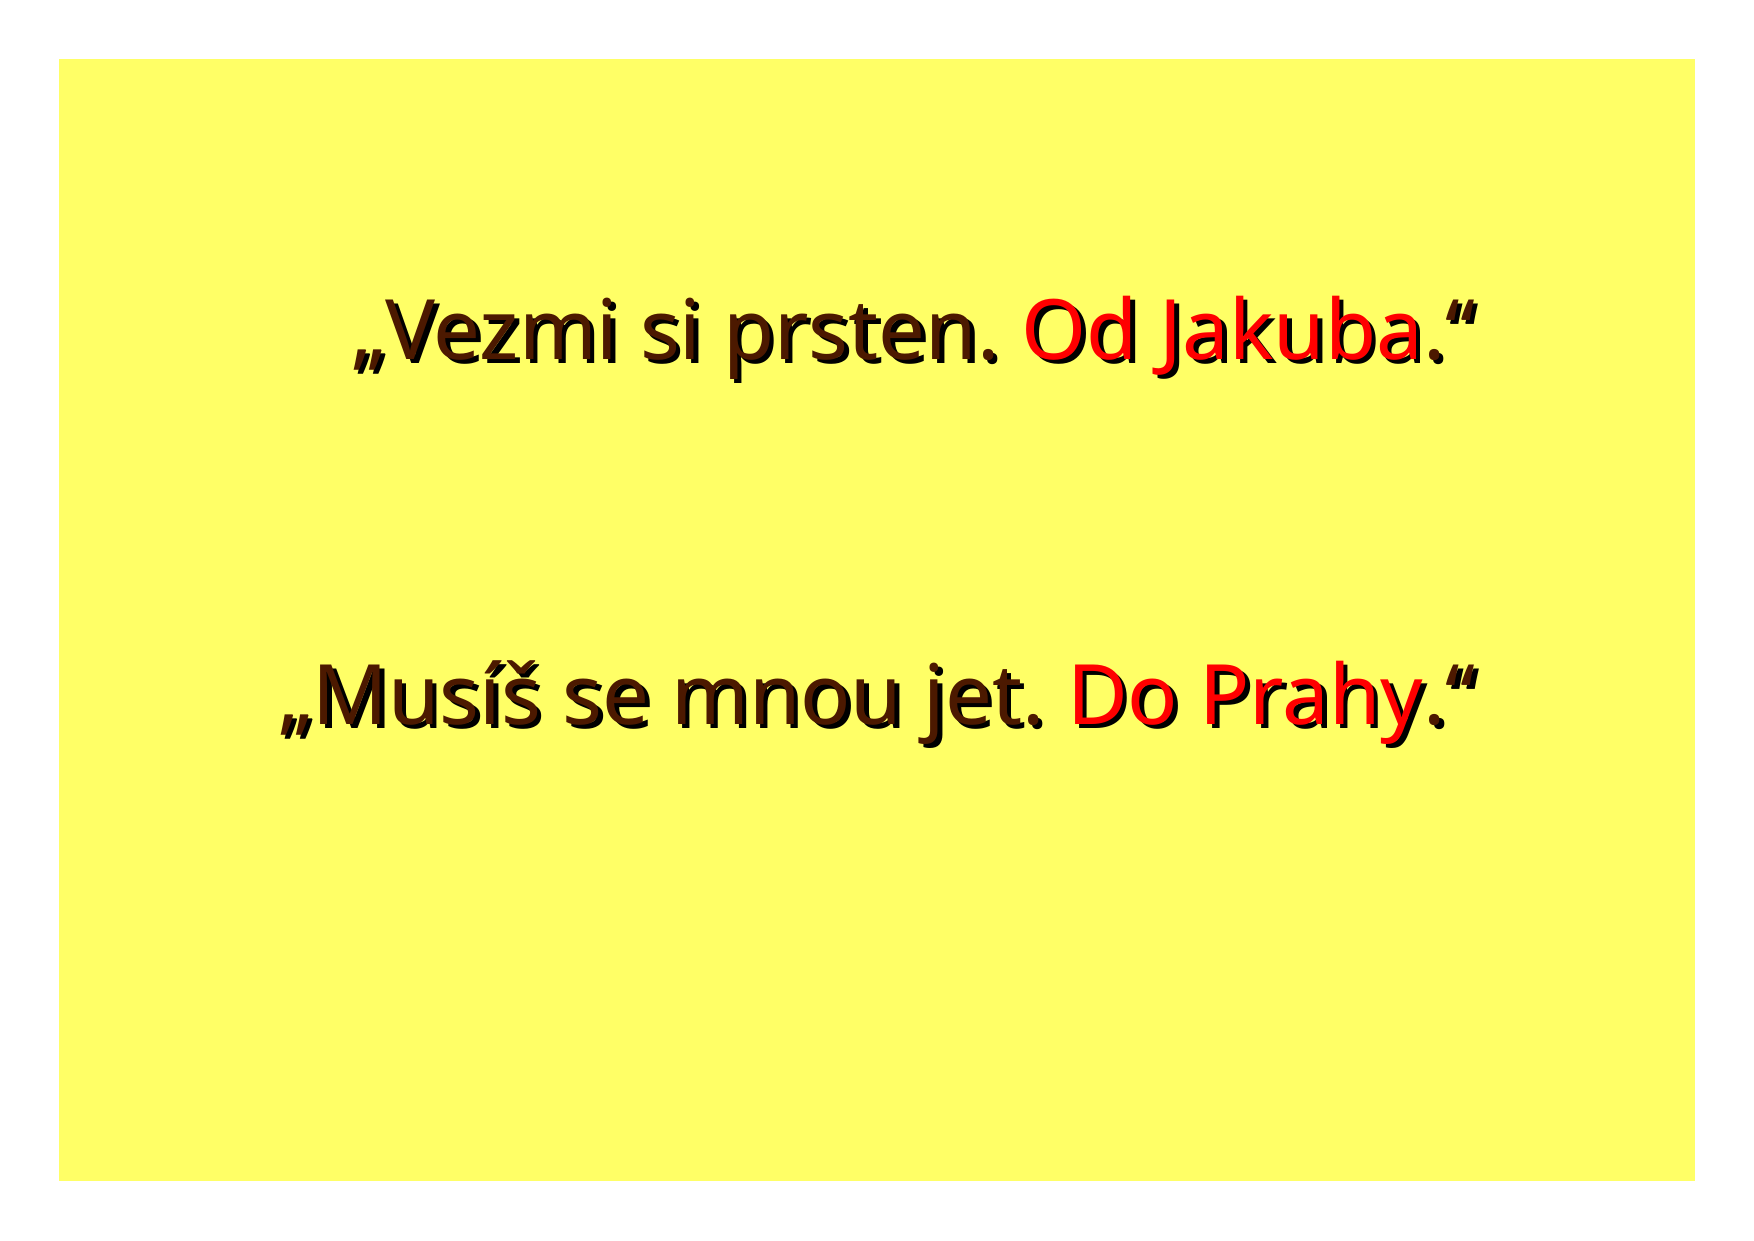

# „Vezmi si prsten. Od Jakuba.“
„Musíš se mnou jet. Do Prahy.“